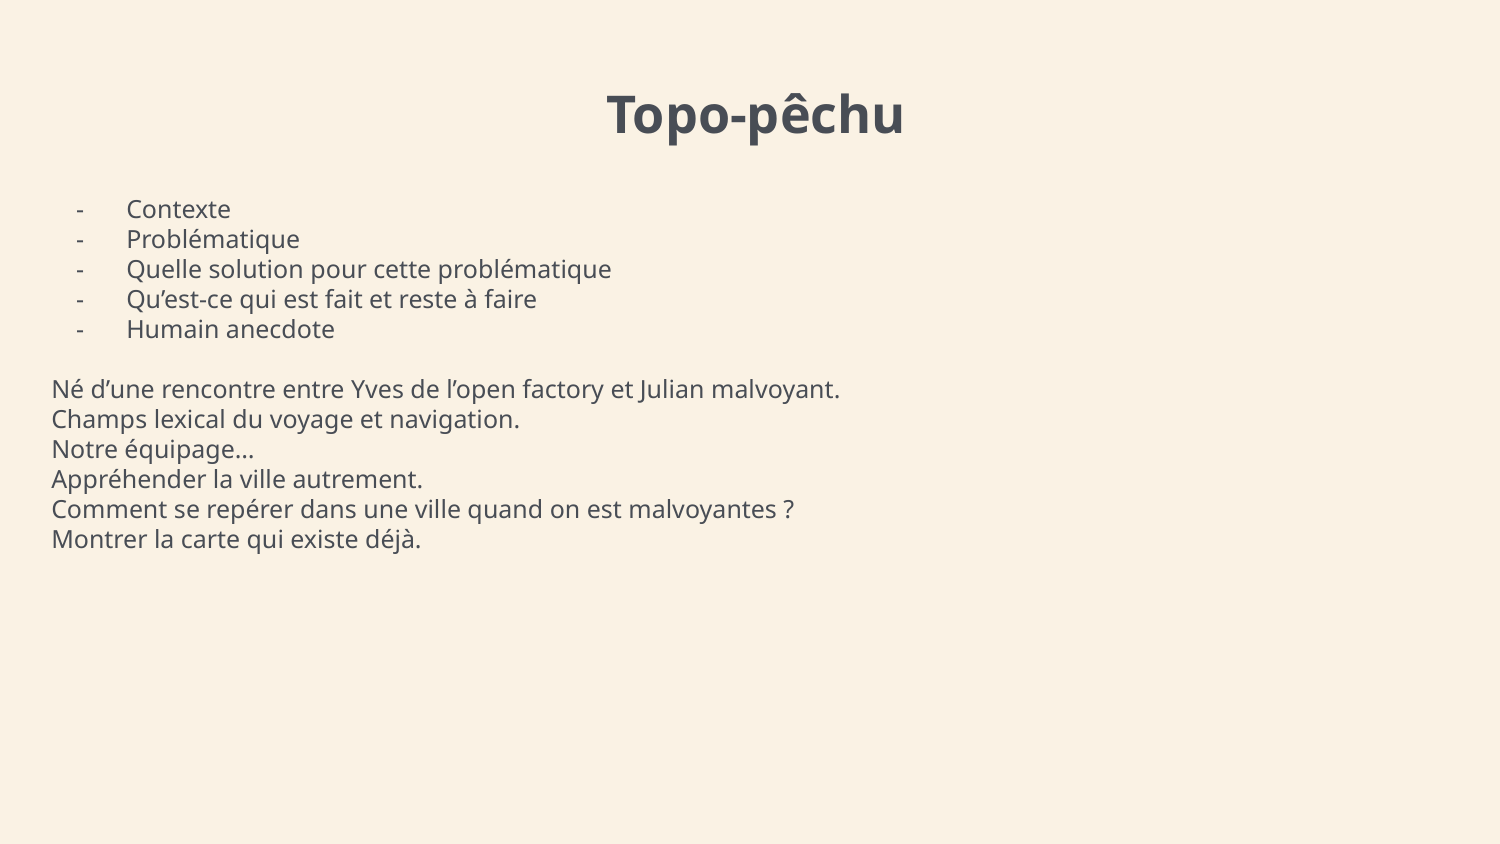

Topo-pêchu
Contexte
Problématique
Quelle solution pour cette problématique
Qu’est-ce qui est fait et reste à faire
Humain anecdote
Né d’une rencontre entre Yves de l’open factory et Julian malvoyant.
Champs lexical du voyage et navigation.
Notre équipage…
Appréhender la ville autrement.
Comment se repérer dans une ville quand on est malvoyantes ?
Montrer la carte qui existe déjà.